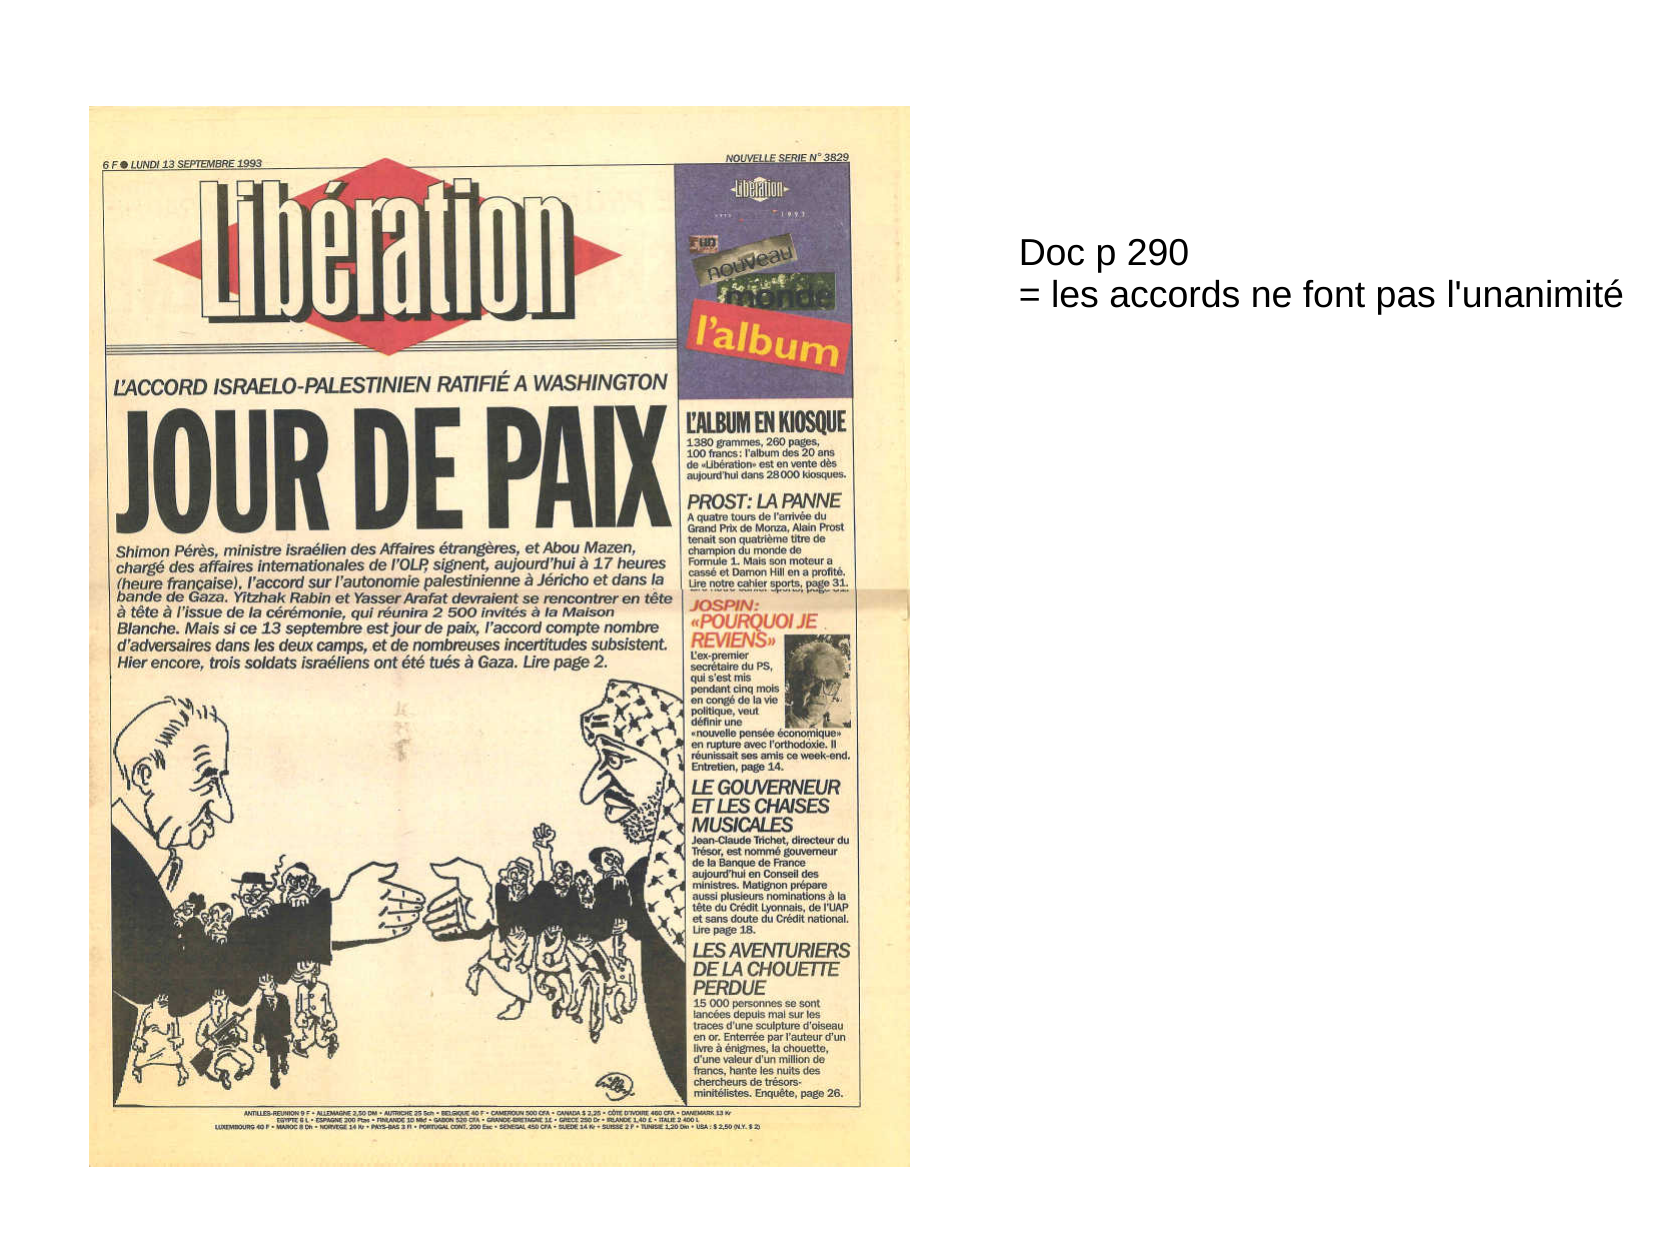

Doc p 290
= les accords ne font pas l'unanimité